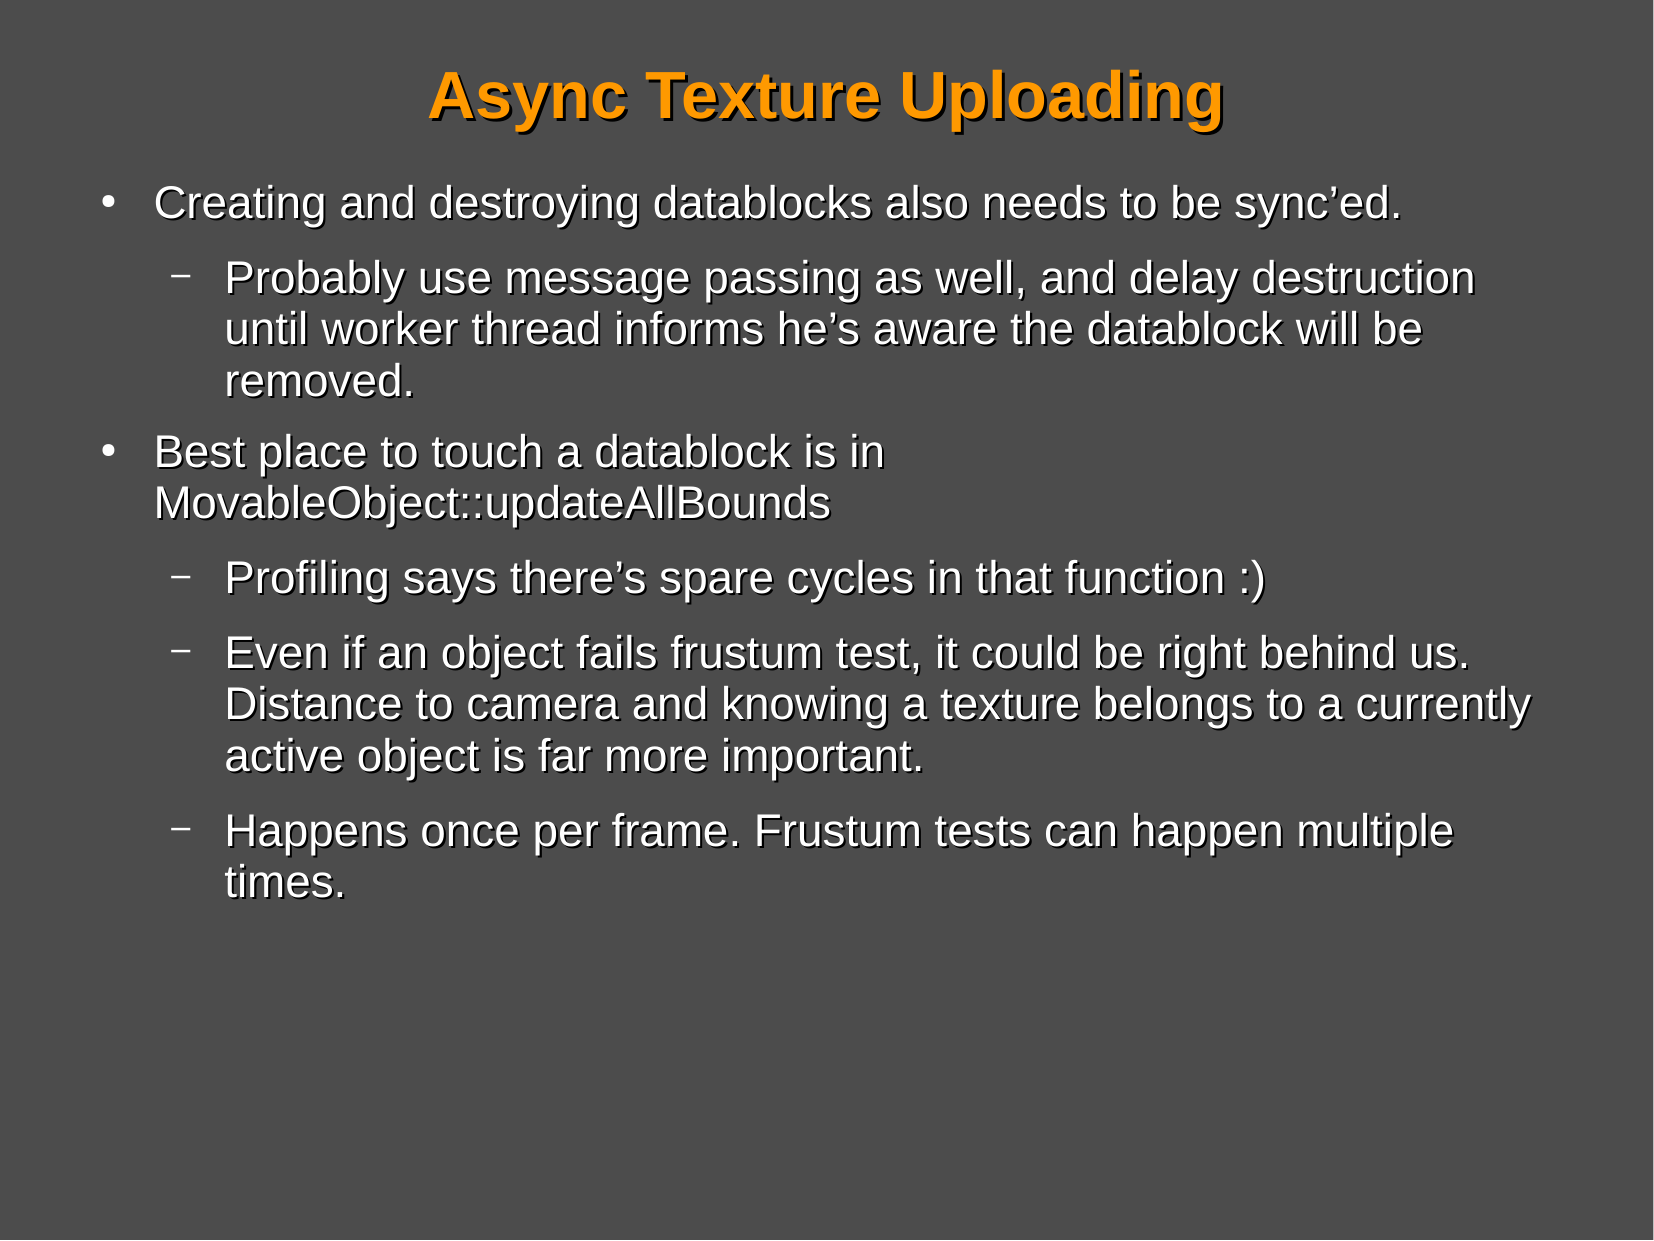

# Async Texture Uploading
Creating and destroying datablocks also needs to be sync’ed.
Probably use message passing as well, and delay destruction until worker thread informs he’s aware the datablock will be removed.
Best place to touch a datablock is in MovableObject::updateAllBounds
Profiling says there’s spare cycles in that function :)
Even if an object fails frustum test, it could be right behind us. Distance to camera and knowing a texture belongs to a currently 	active object is far more important.
Happens once per frame. Frustum tests can happen multiple times.